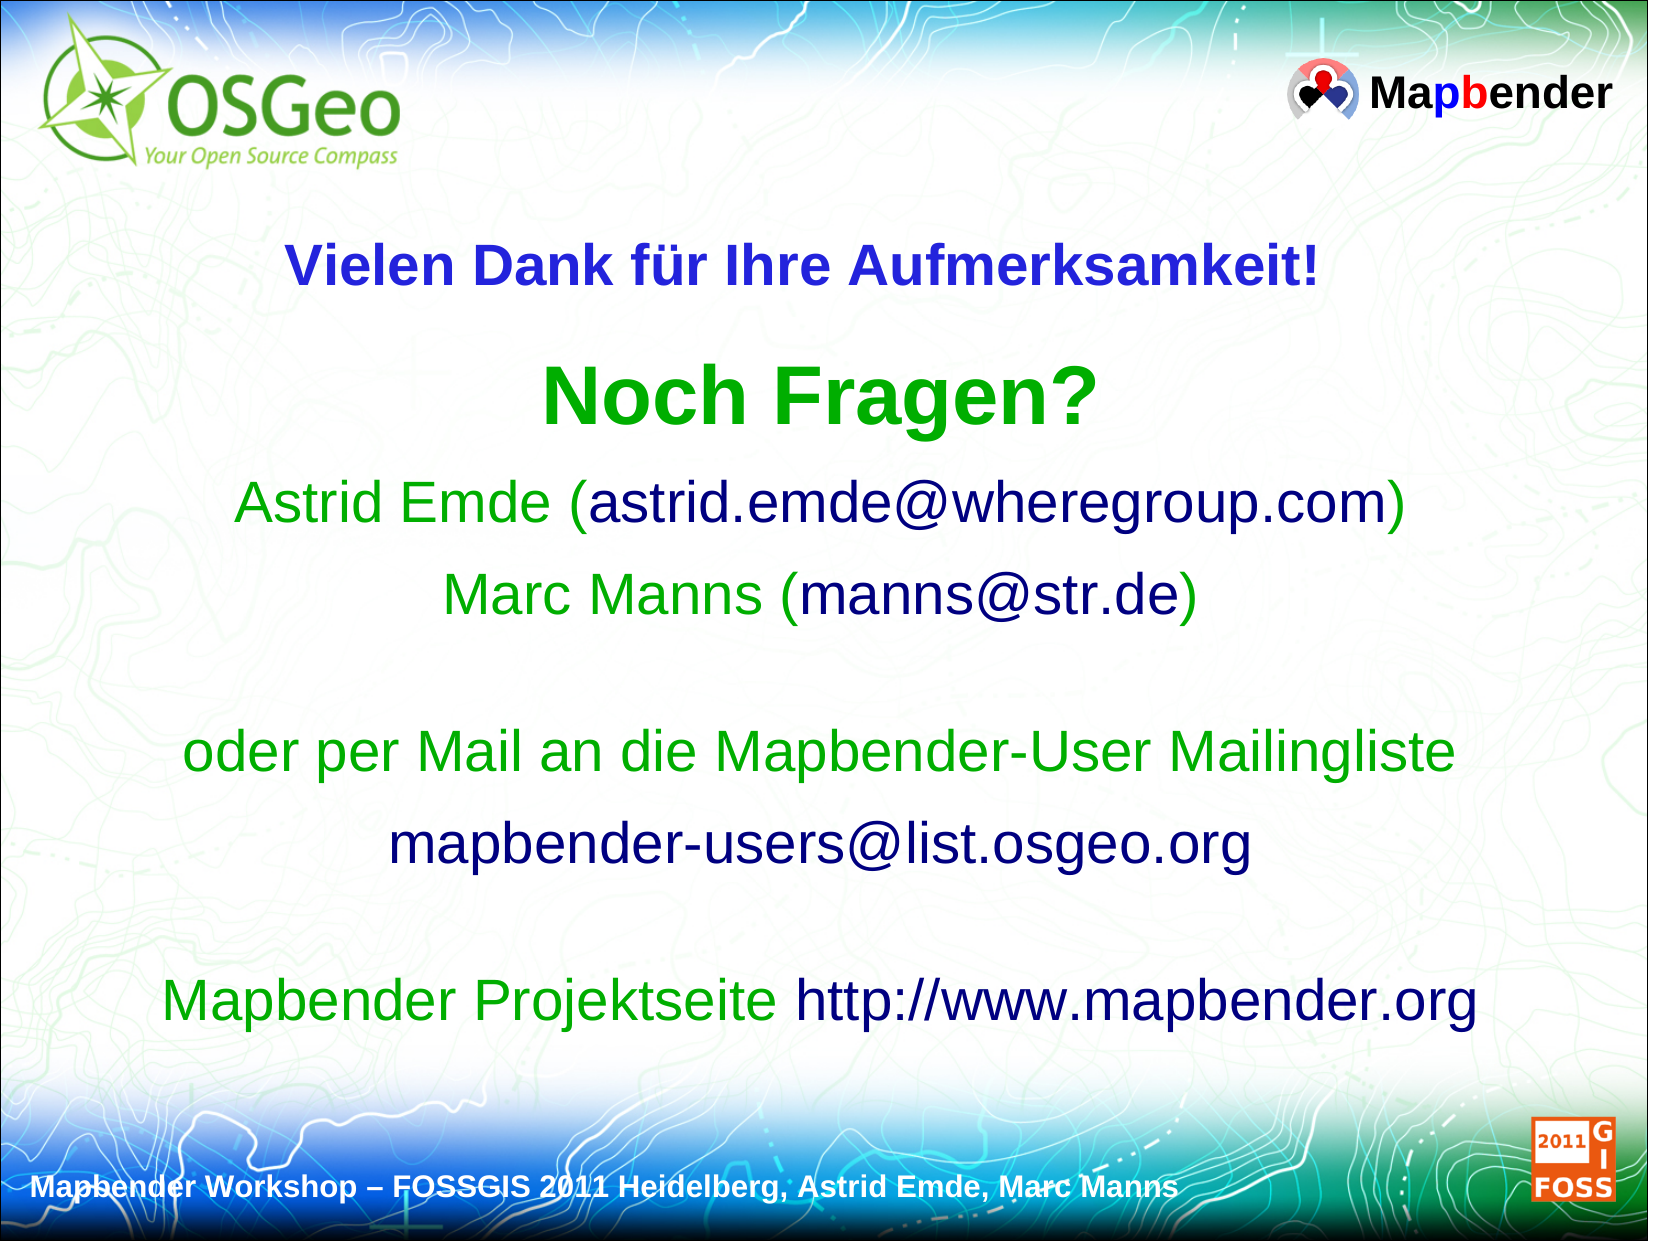

# Vielen Dank für Ihre Aufmerksamkeit!
Noch Fragen?
Astrid Emde (astrid.emde@wheregroup.com)
Marc Manns (manns@str.de)
oder per Mail an die Mapbender-User Mailingliste
mapbender-users@list.osgeo.org
Mapbender Projektseite http://www.mapbender.org